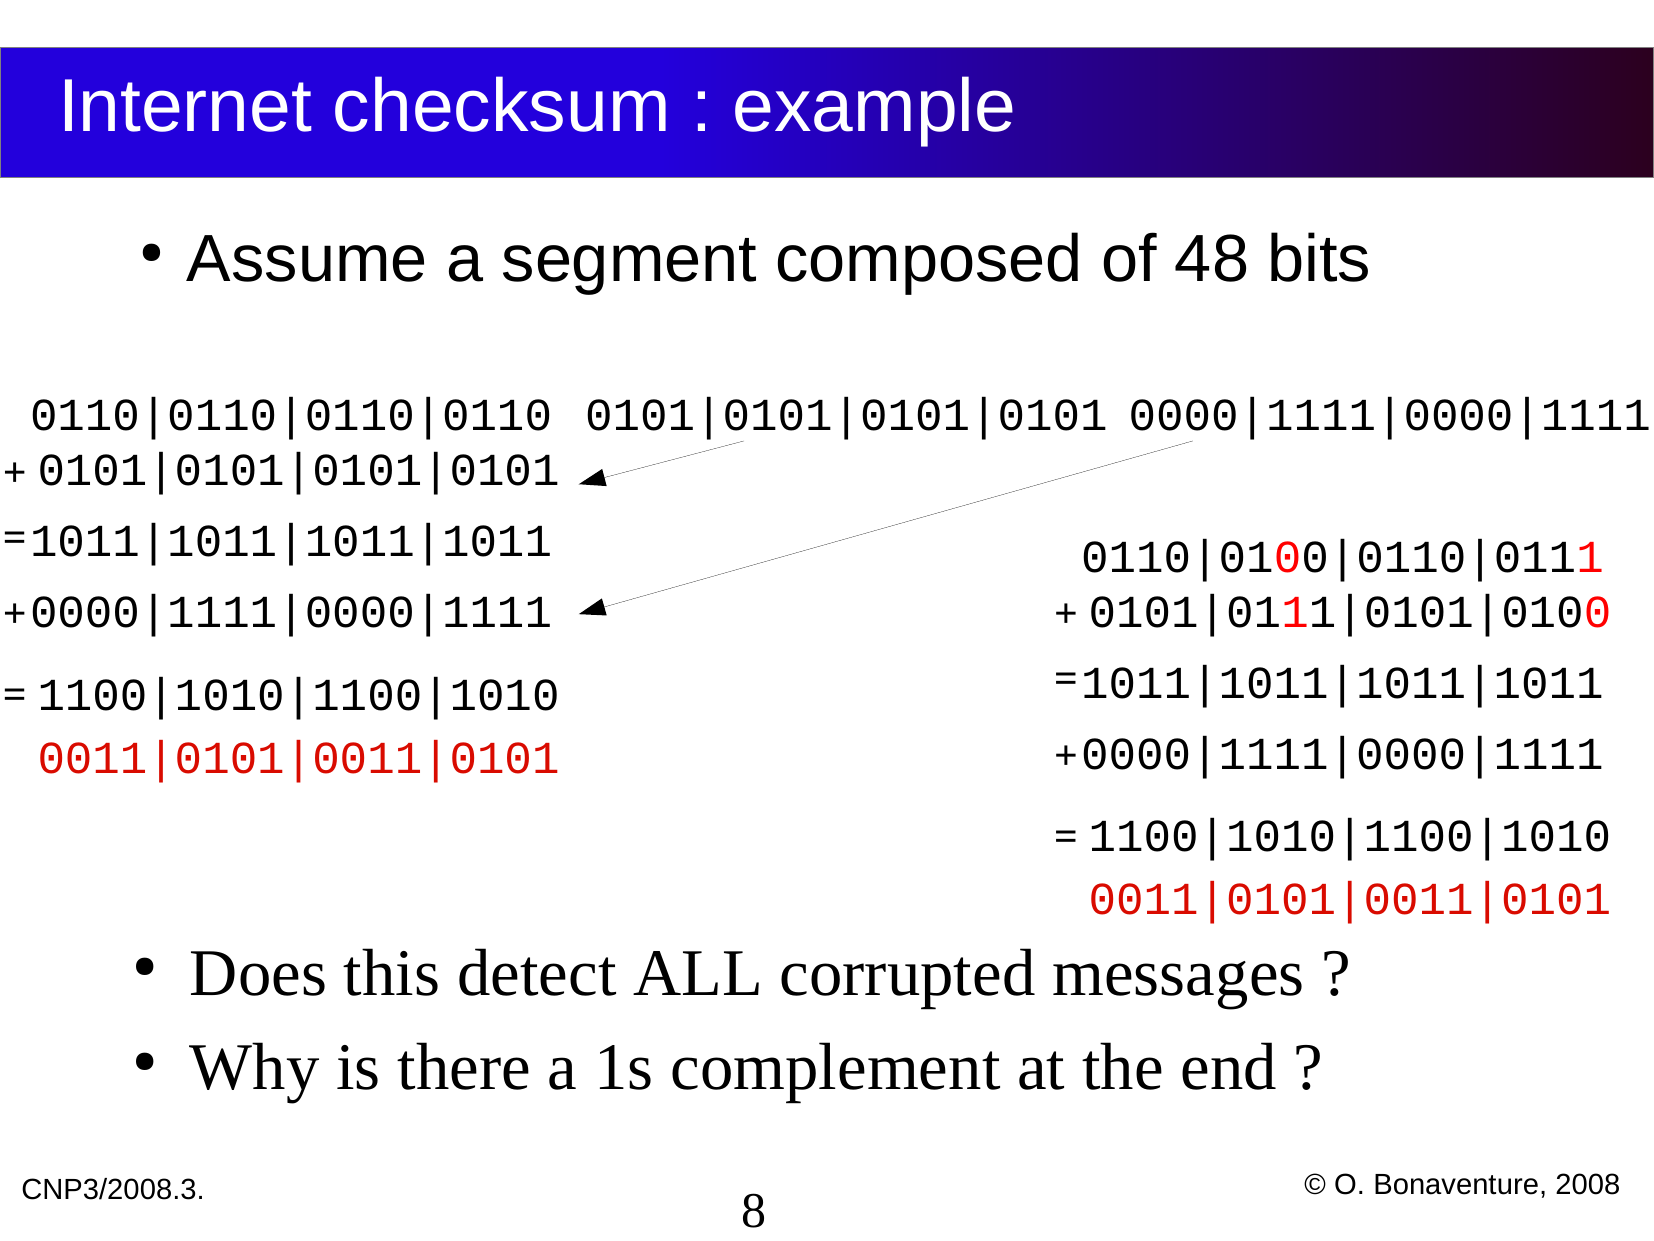

# Internet checksum : example
Assume a segment composed of 48 bits
0110|0110|0110|0110
0101|0101|0101|0101
0000|1111|0000|1111
+
0101|0101|0101|0101
=
1011|1011|1011|1011
0110|0100|0110|0111
+
0101|0111|0101|0100
=
1011|1011|1011|1011
+
0000|1111|0000|1111
=
1100|1010|1100|1010
0011|0101|0011|0101
+
0000|1111|0000|1111
=
1100|1010|1100|1010
0011|0101|0011|0101
 Does this detect ALL corrupted messages ?
 Why is there a 1s complement at the end ?
© O. Bonaventure, 2008
CNP3/2008.3.